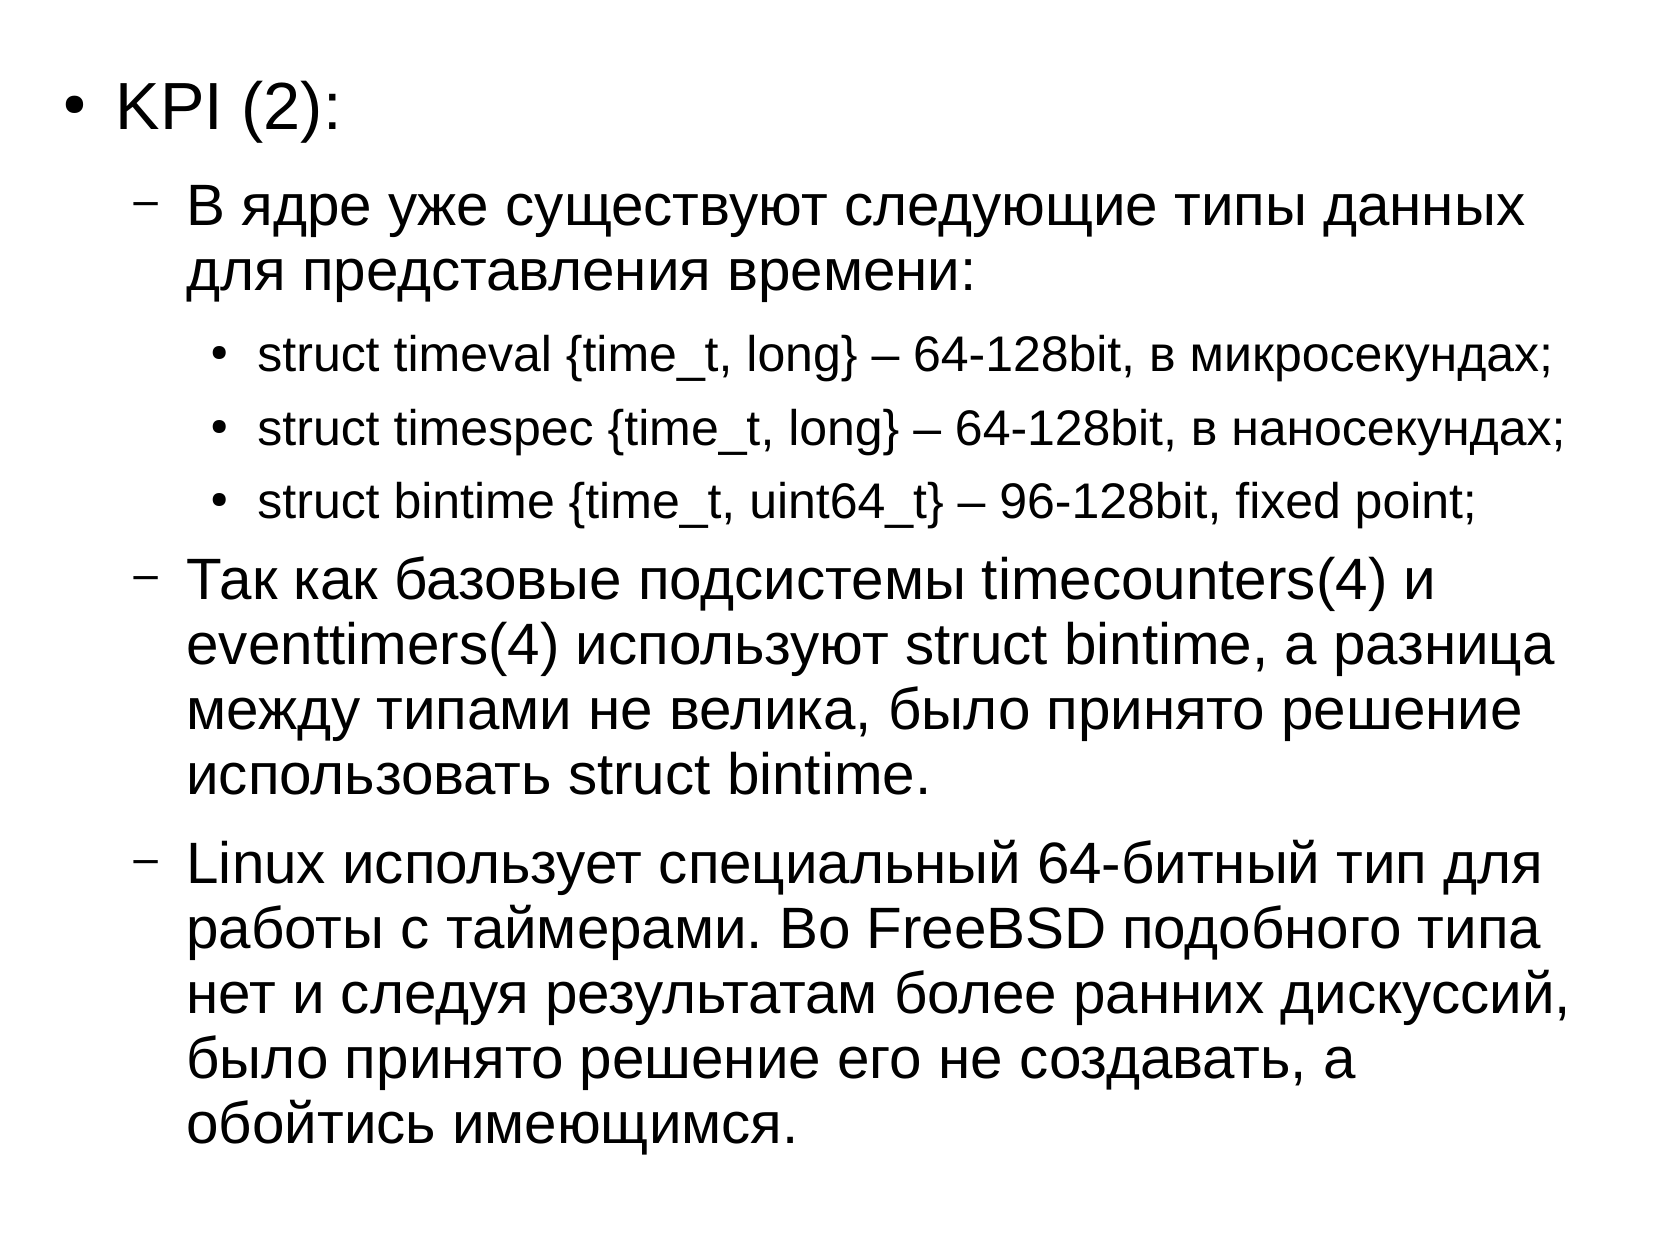

# KPI (2):
В ядре уже существуют следующие типы данных для представления времени:
struct timeval {time_t, long} – 64-128bit, в микросекундах;
struct timespec {time_t, long} – 64-128bit, в наносекундах;
struct bintime {time_t, uint64_t} – 96-128bit, fixed point;
Так как базовые подсистемы timecounters(4) и eventtimers(4) используют struct bintime, а разница между типами не велика, было принято решение использовать struct bintime.
Linux использует специальный 64-битный тип для работы с таймерами. Во FreeBSD подобного типа нет и следуя результатам более ранних дискуссий, было принято решение его не создавать, а обойтись имеющимся.